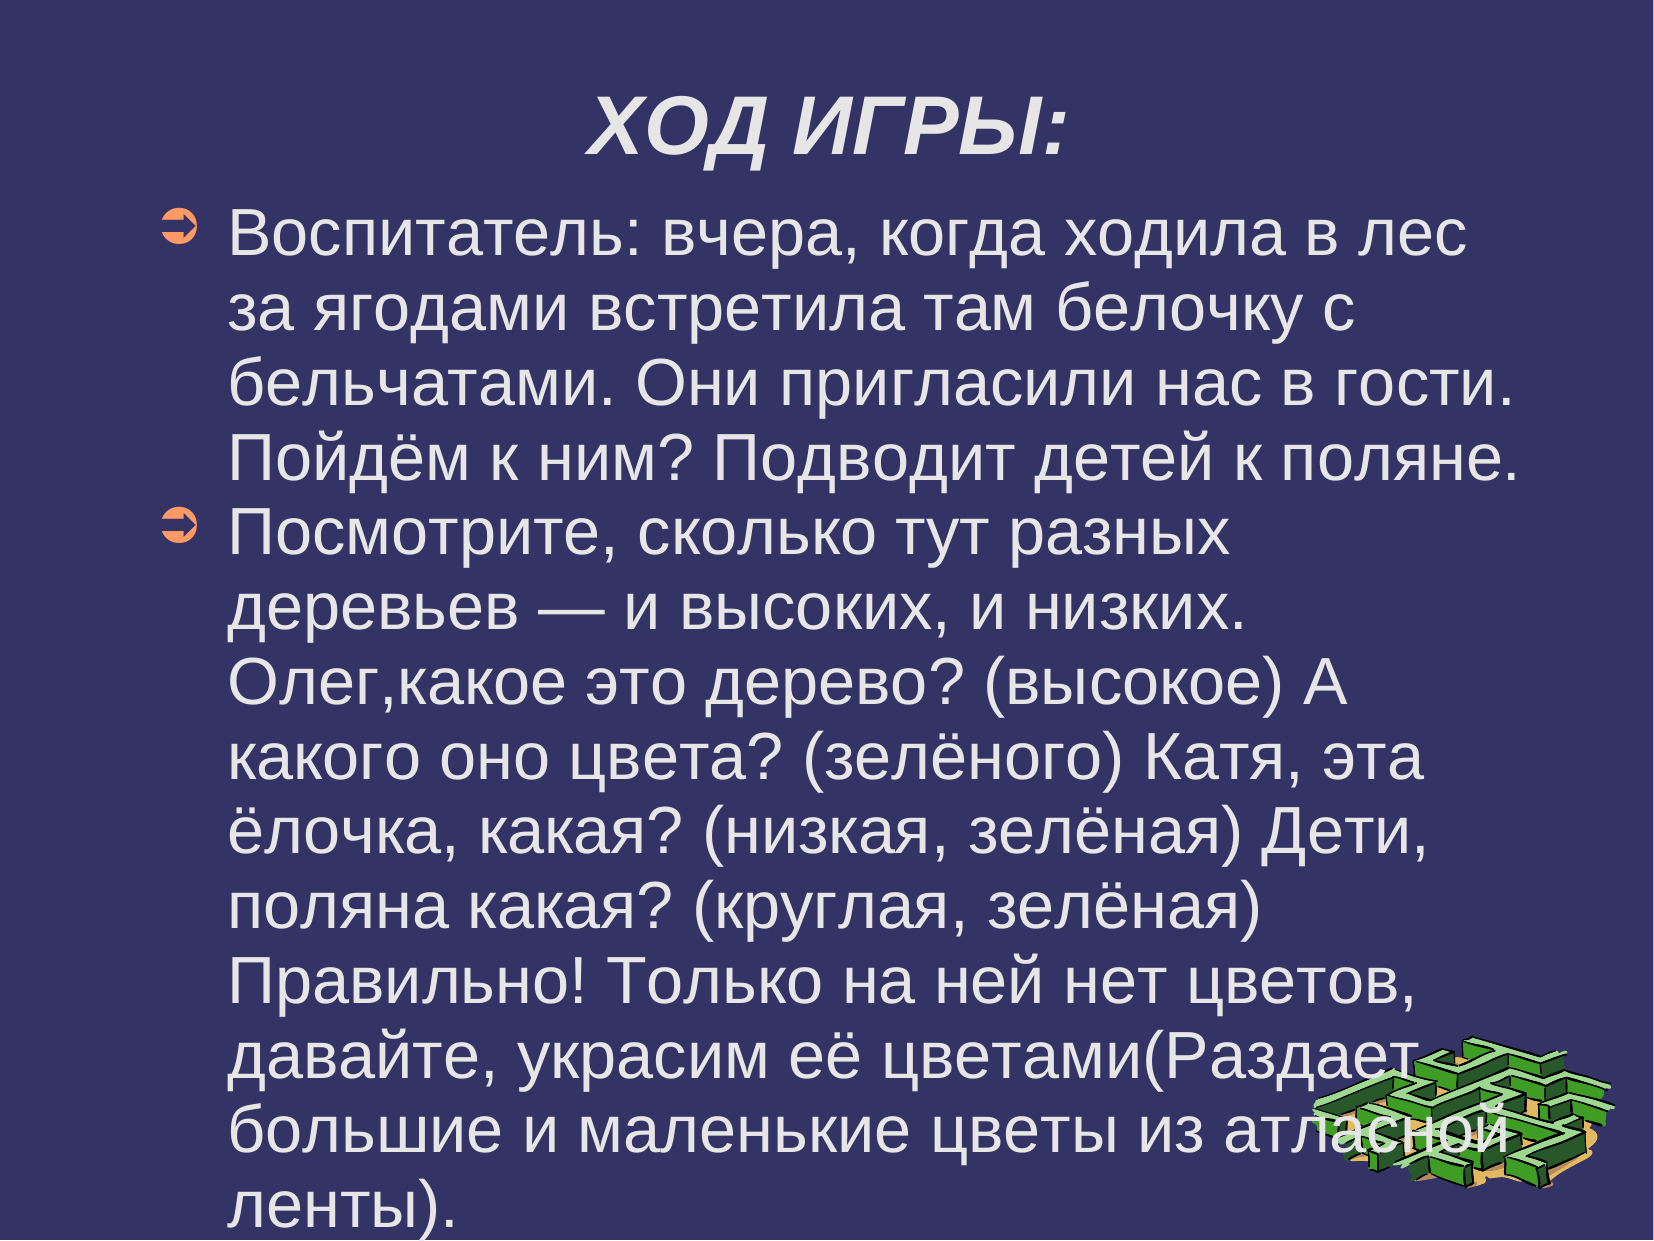

# ХОД ИГРЫ:
Воспитатель: вчера, когда ходила в лес за ягодами встретила там белочку с бельчатами. Они пригласили нас в гости. Пойдём к ним? Подводит детей к поляне.
Посмотрите, сколько тут разных деревьев — и высоких, и низких. Олег,какое это дерево? (высокое) А какого оно цвета? (зелёного) Катя, эта ёлочка, какая? (низкая, зелёная) Дети, поляна какая? (круглая, зелёная) Правильно! Только на ней нет цветов, давайте, украсим её цветами(Раздает большие и маленькие цветы из атласной ленты).